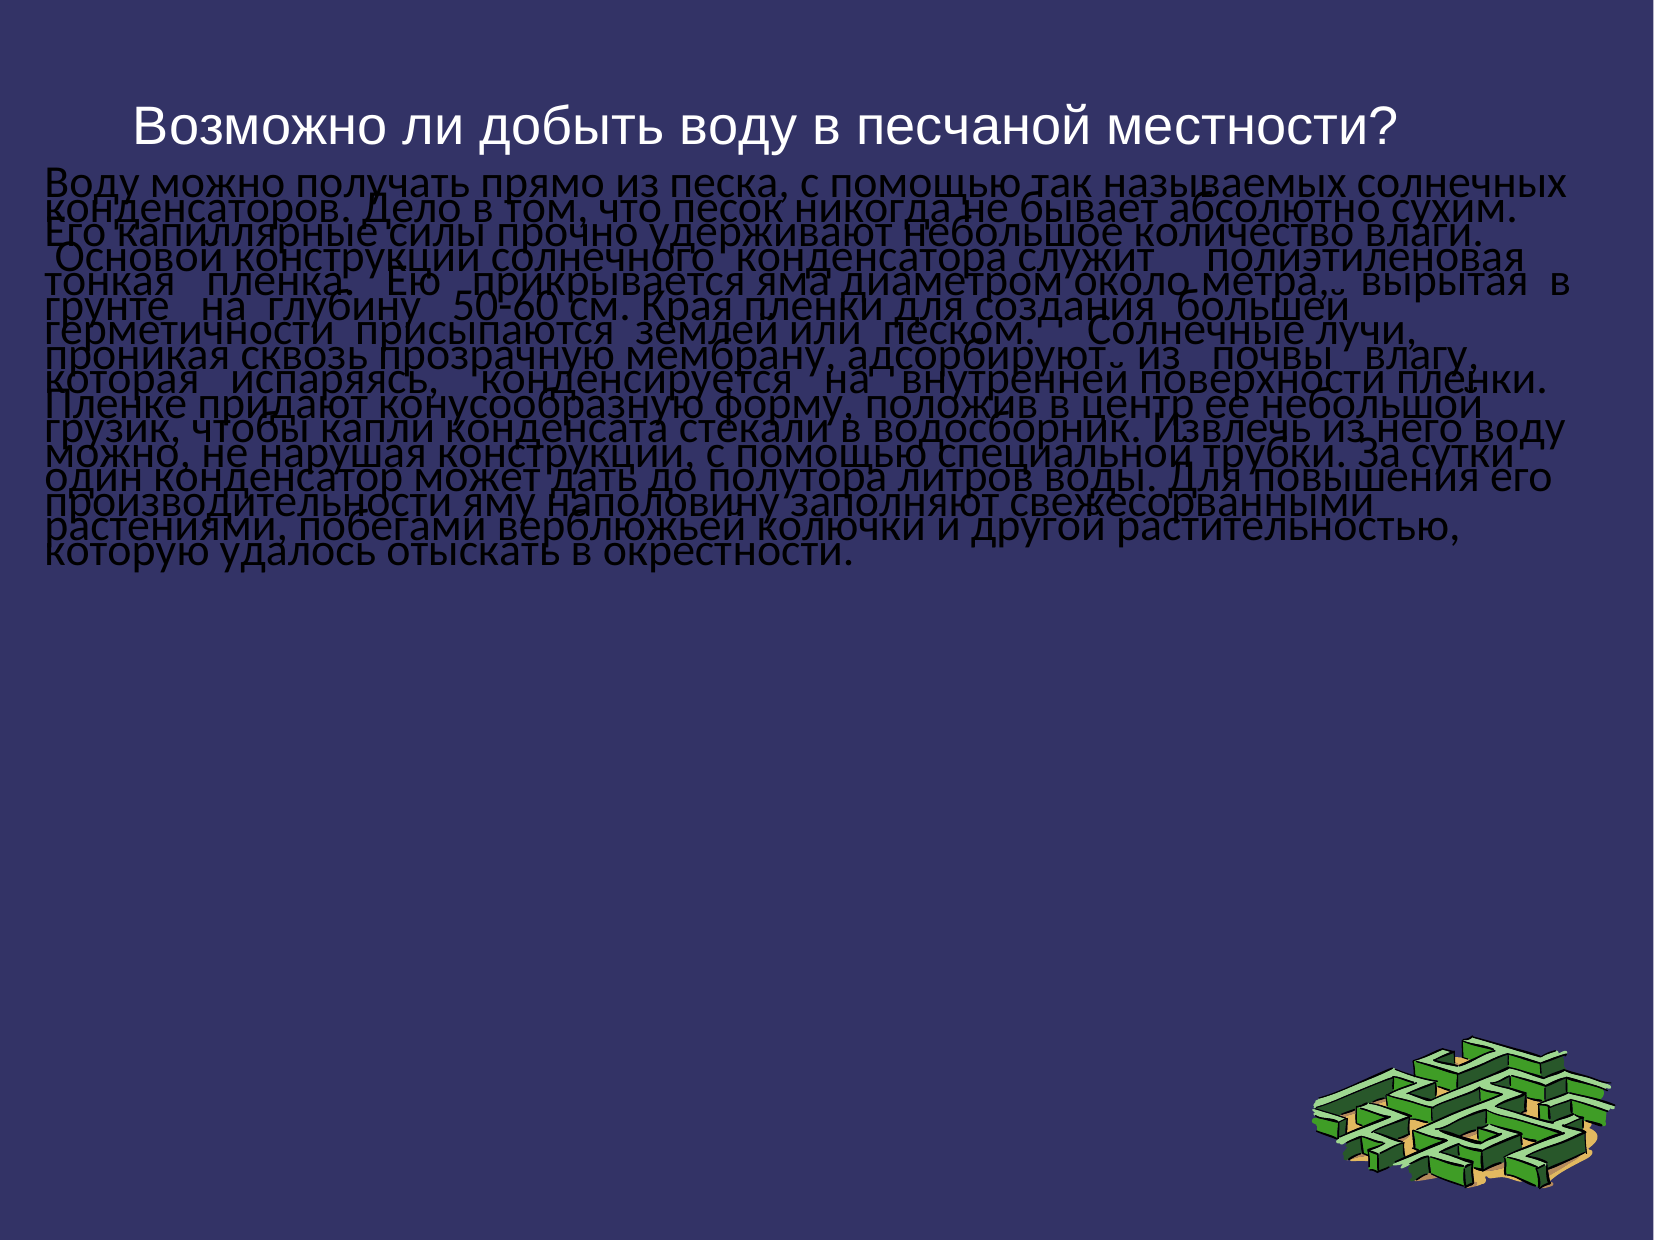

Возможно ли добыть воду в песчаной местности?
Воду можно получать прямо из песка, с помощью так называемых солнечных конденсаторов. Дело в том, что песок никогда не бывает абсолютно сухим. Его капиллярные силы прочно удерживают небольшое количество влаги.
 Основой конструкции солнечного конденсатора служит полиэтиленовая тонкая пленка. Ею прикрывается яма диаметром около метра, вырытая в грунте на глубину 50-60 см. Края пленки для создания большей герметичности присыпаются землей или песком. Солнечные лучи, проникая сквозь прозрачную мембрану, адсорбируют из почвы влагу, которая испаряясь, конденсируется на внутренней поверхности пленки. Пленке придают конусообразную форму, положив в центр ее небольшой грузик, чтобы капли конденсата стекали в водосборник. Извлечь из него воду можно, не нарушая конструкции, с помощью специальной трубки. За сутки один конденсатор может дать до полутора литров воды. Для повышения его производительности яму наполовину заполняют свежесорванными растениями, побегами верблюжьей колючки и другой растительностью, которую удалось отыскать в окрест­ности.